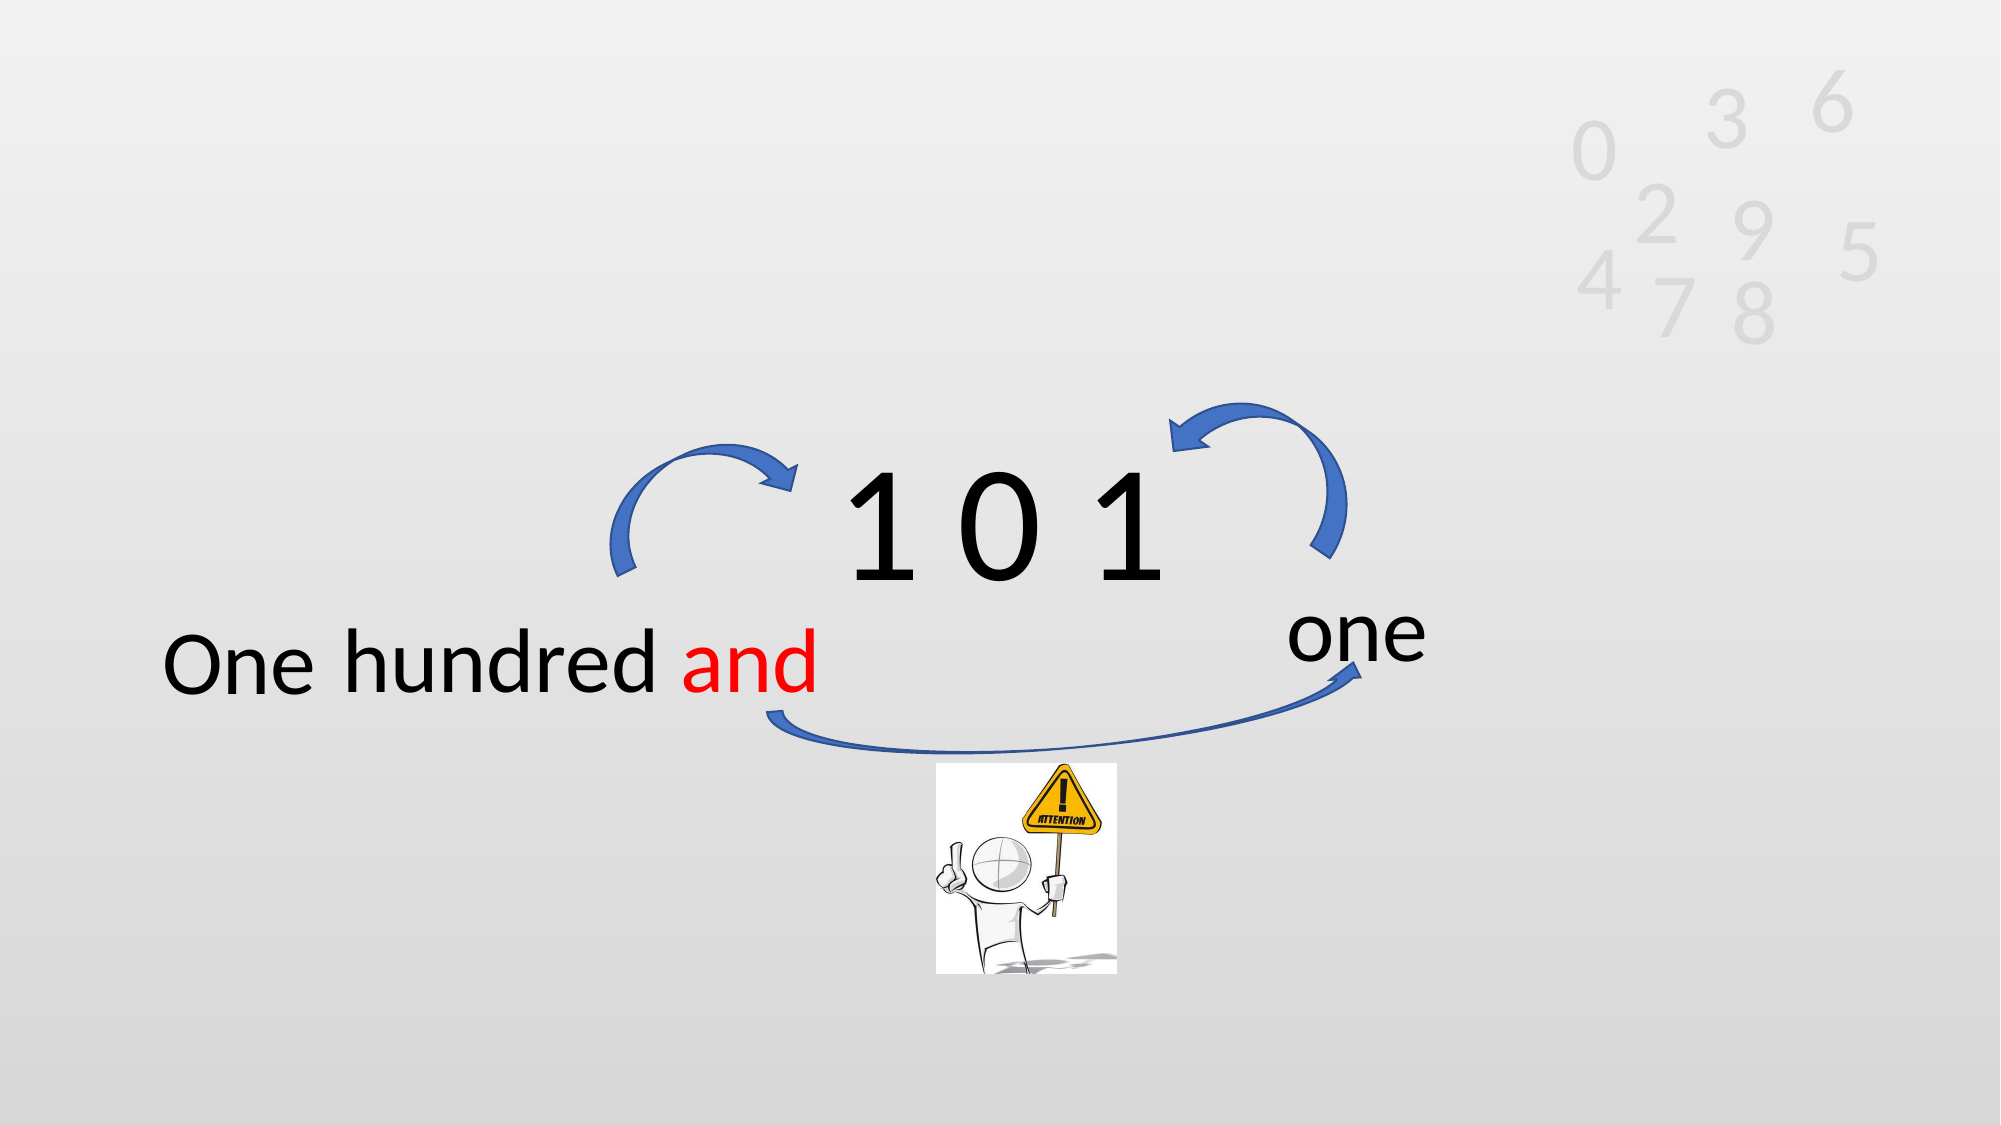

6
3
0
2
9
5
4
7
8
1
0
1
one
hundred and
One